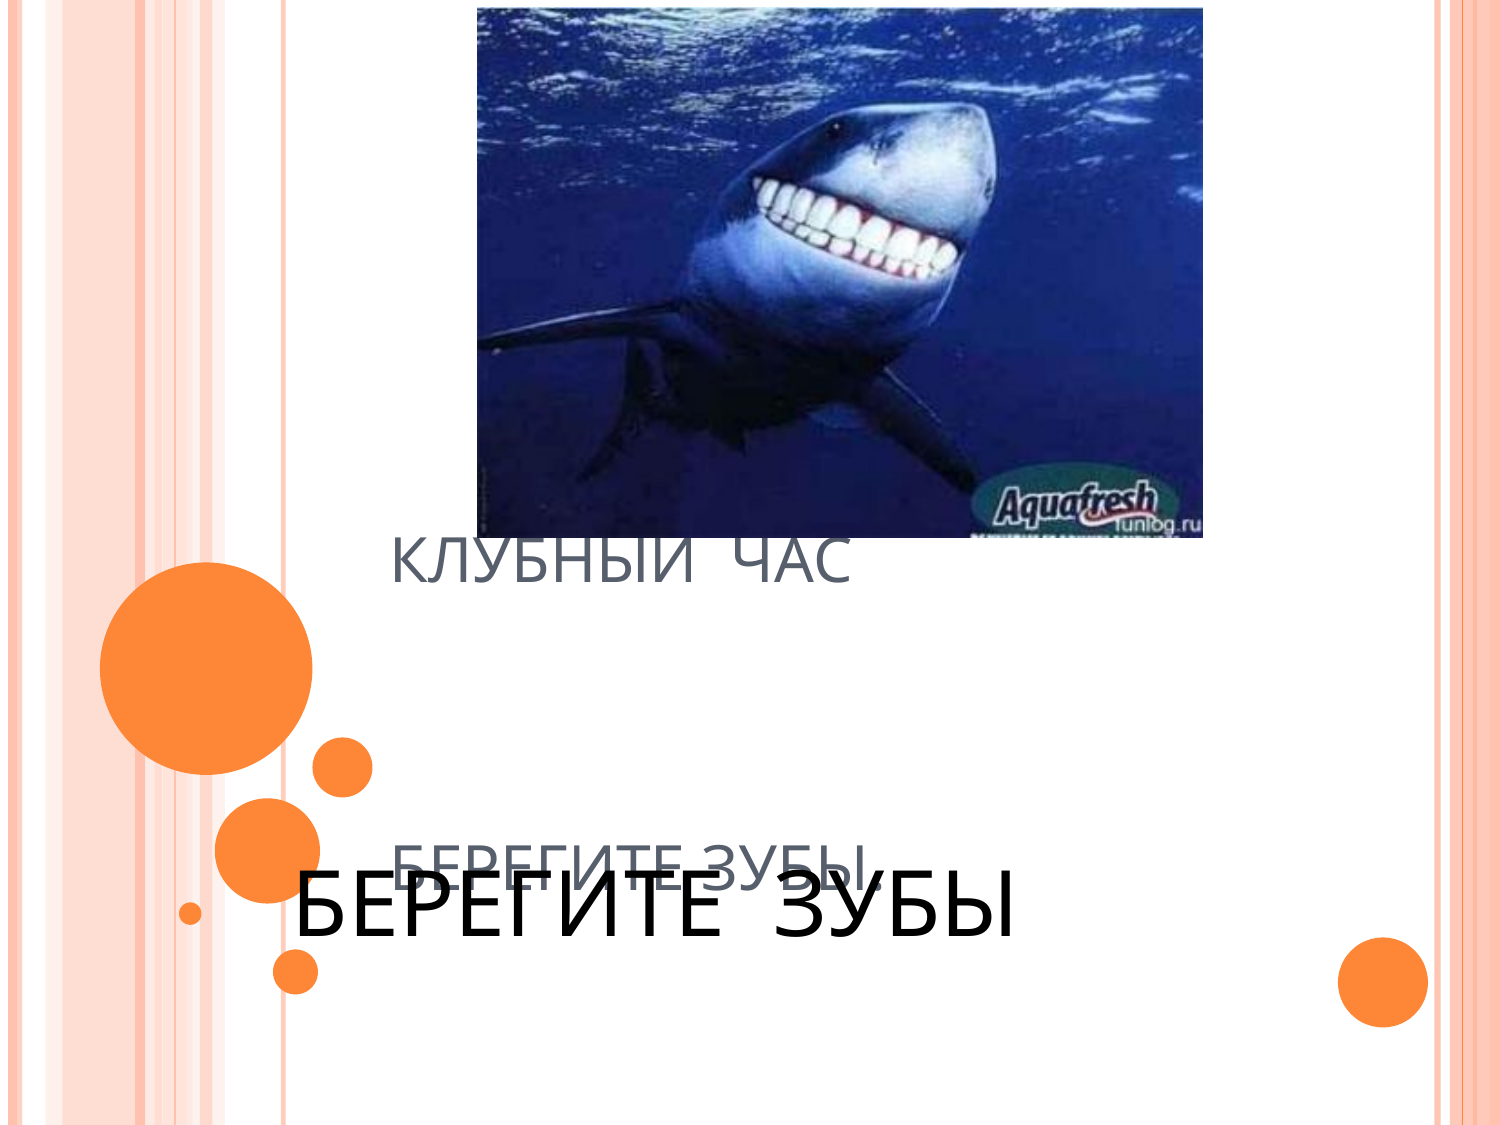

# КЛУБНЫЙ ЧАС
БЕРЕГИТЕ ЗУБЫ.
БЕРЕГИТЕ ЗУБЫ